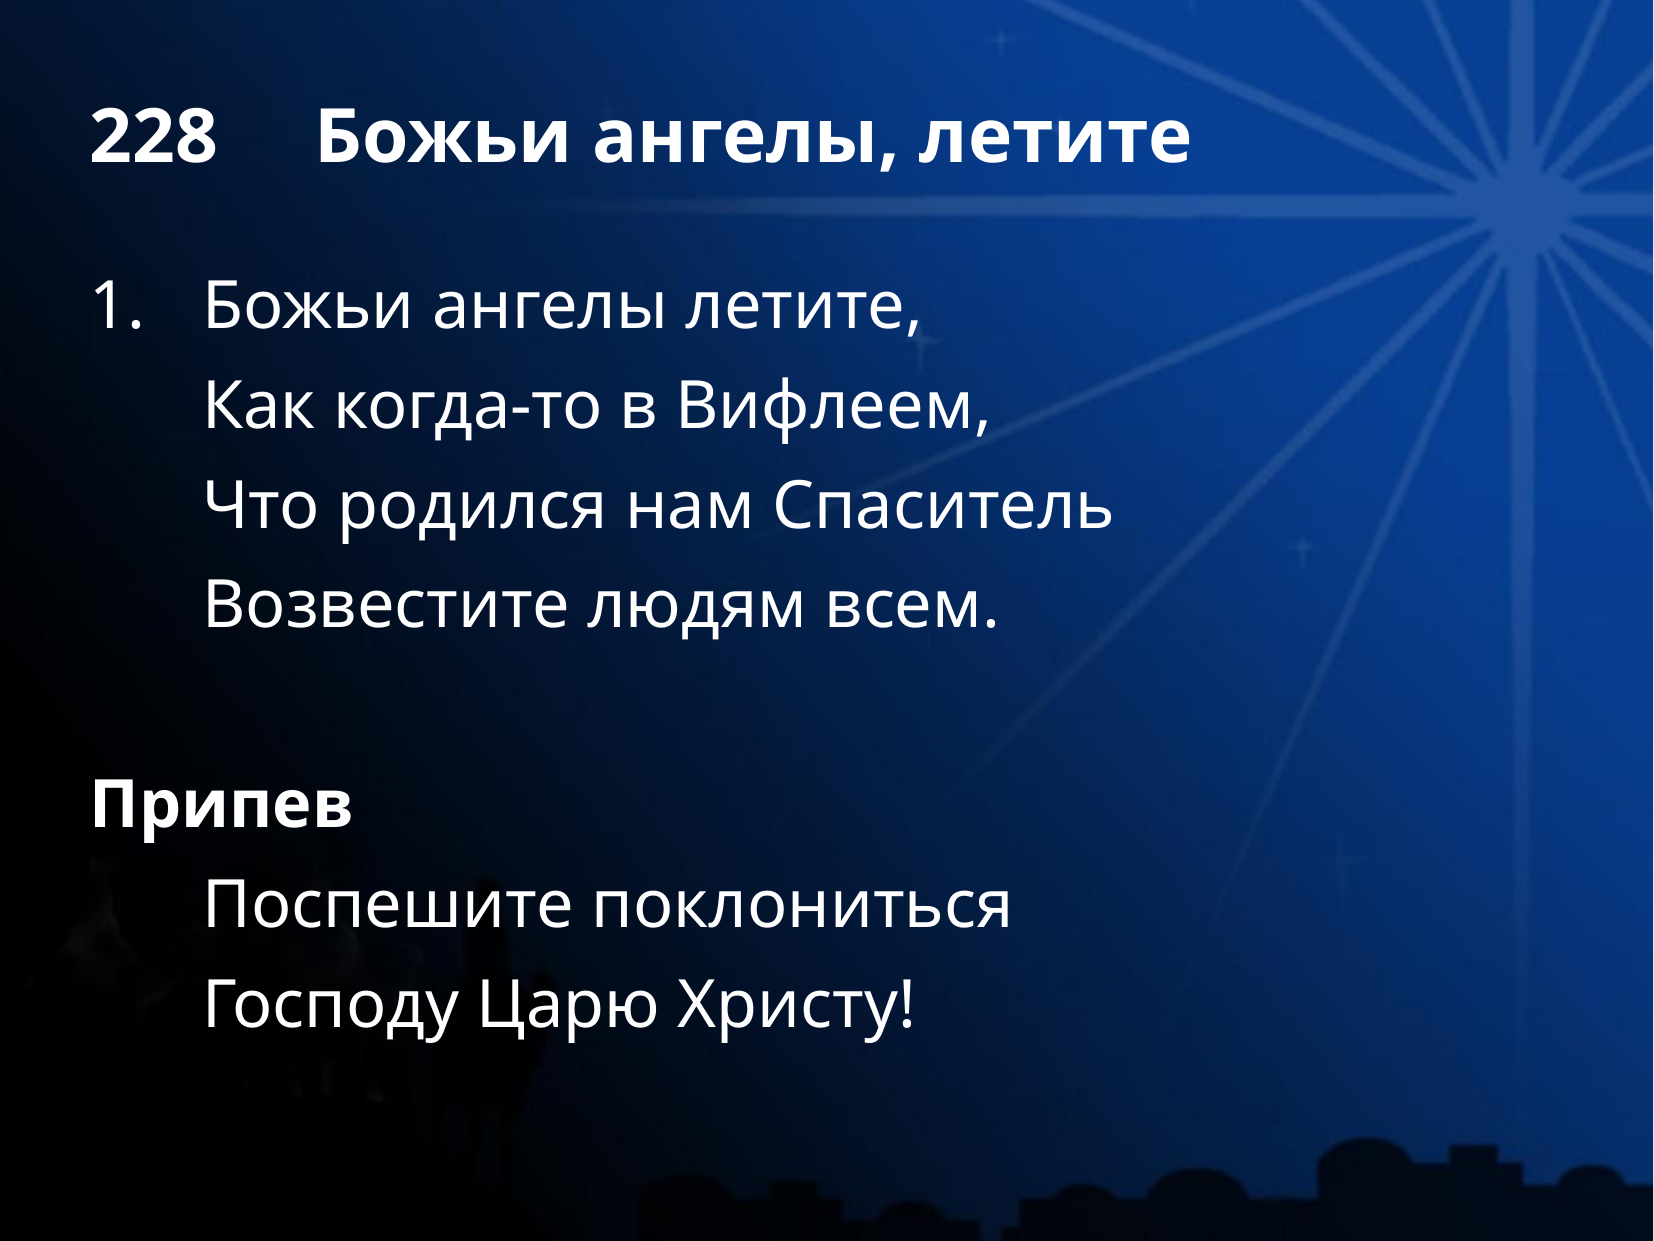

228	Божьи ангелы, летите
1.	Божьи ангелы летите,
	Как когда-то в Вифлеем,
	Что родился нам Спаситель
	Возвестите людям всем.
Припев
	Поспешите поклониться
	Господу Царю Христу!